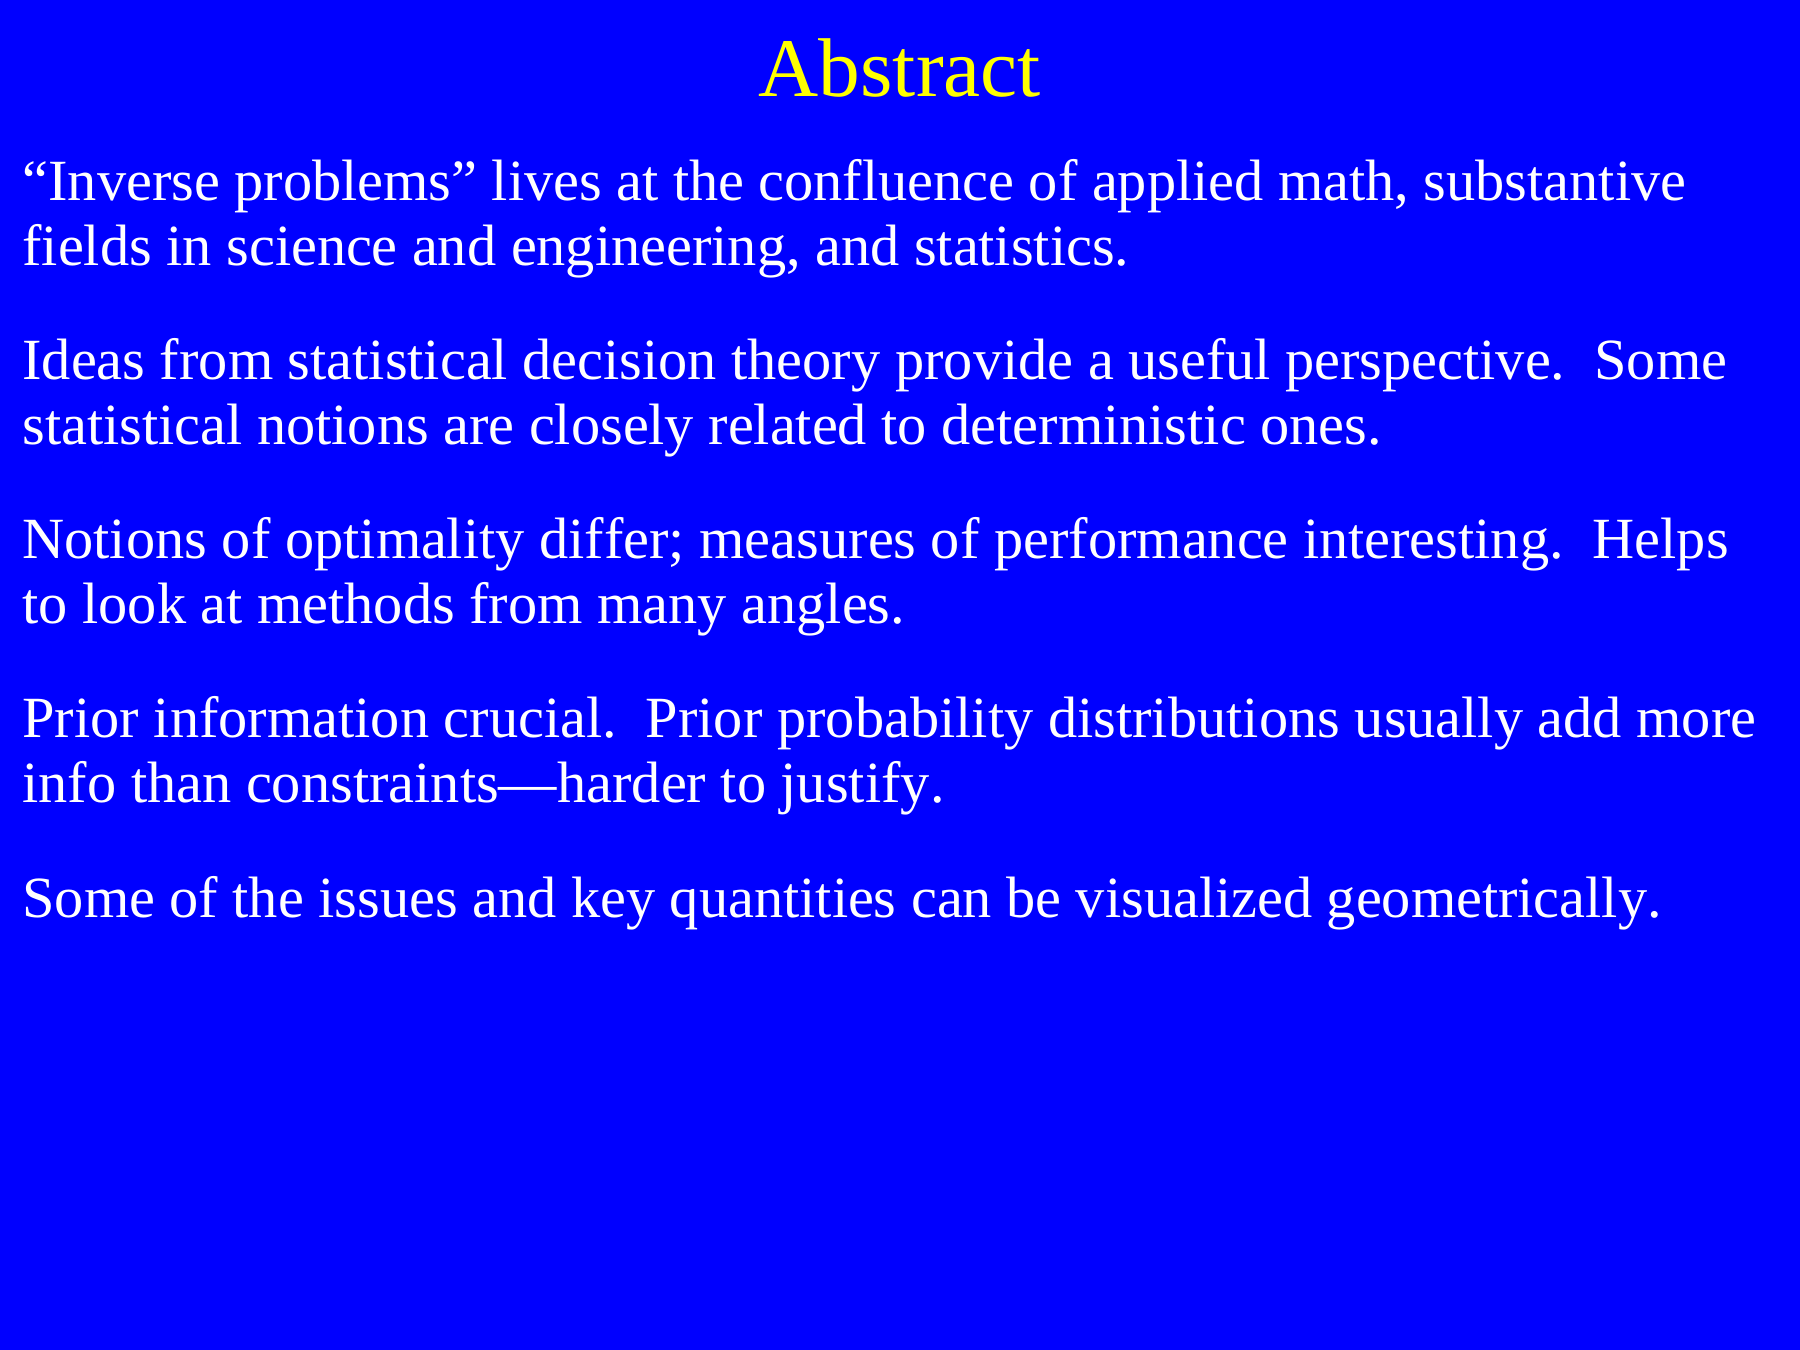

# Abstract
“Inverse problems” lives at the confluence of applied math, substantive fields in science and engineering, and statistics.
Ideas from statistical decision theory provide a useful perspective. Some statistical notions are closely related to deterministic ones.
Notions of optimality differ; measures of performance interesting. Helps to look at methods from many angles.
Prior information crucial. Prior probability distributions usually add more info than constraints—harder to justify.
Some of the issues and key quantities can be visualized geometrically.